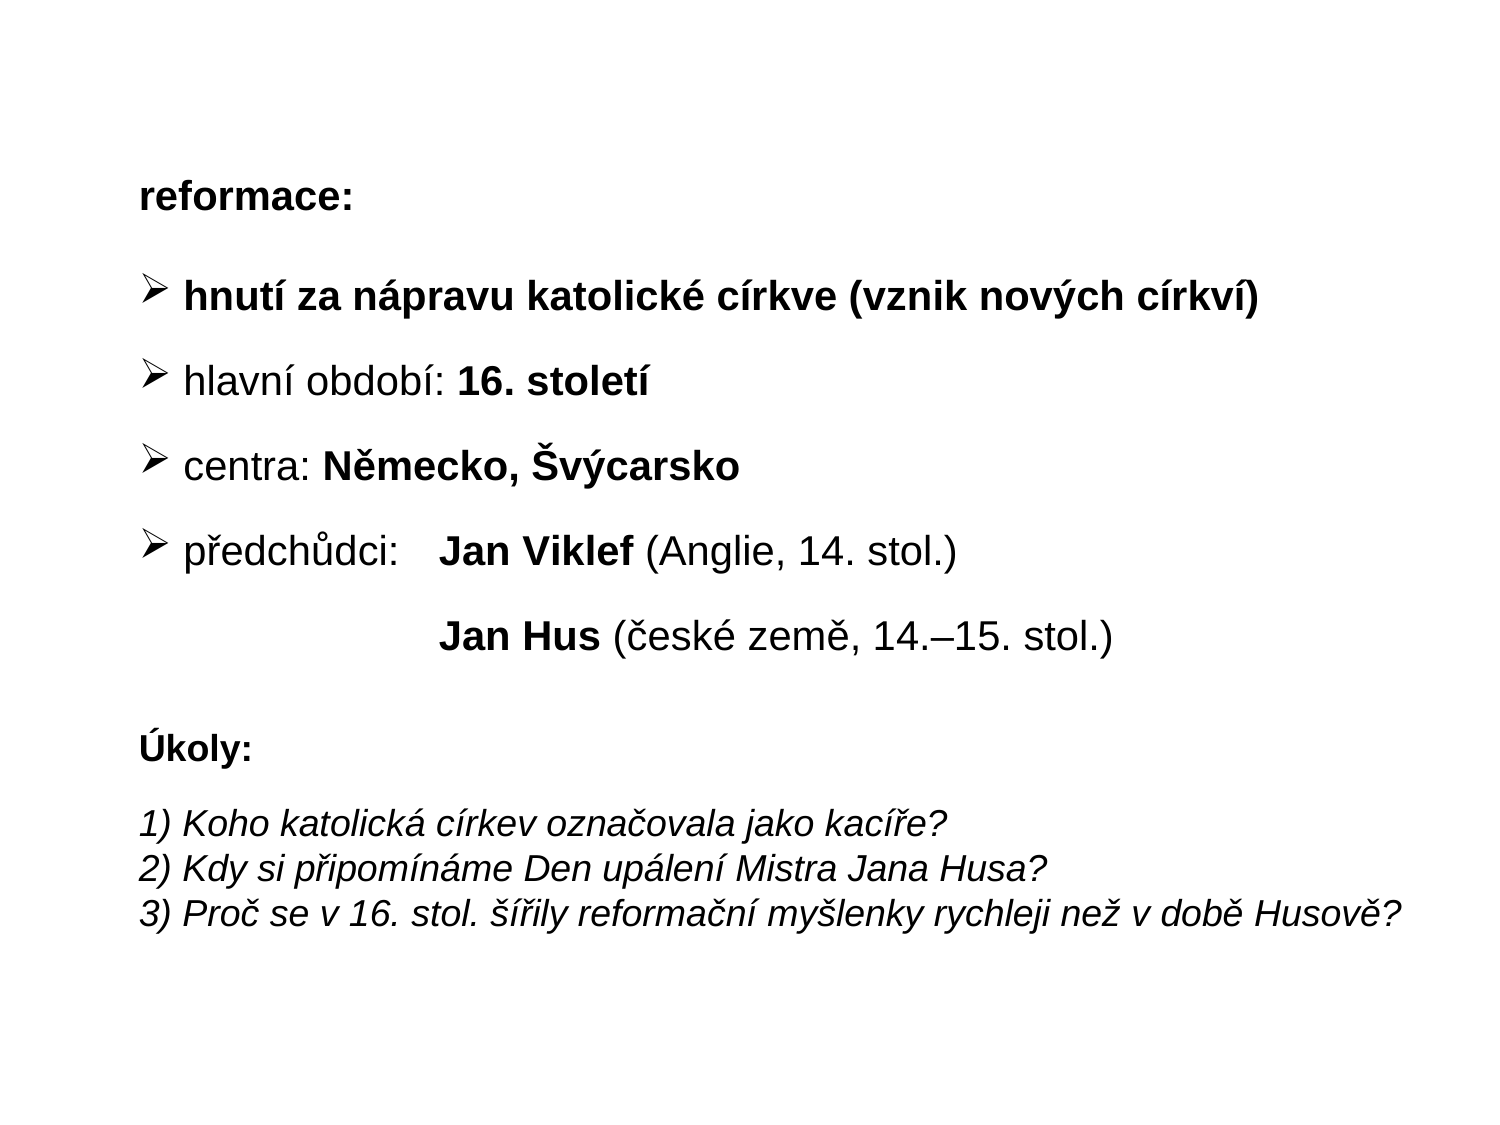

reformace:
 hnutí za nápravu katolické církve (vznik nových církví)
 hlavní období: 16. století
 centra: Německo, Švýcarsko
 předchůdci:	Jan Viklef (Anglie, 14. stol.)
		Jan Hus (české země, 14.–15. stol.)
Úkoly:
1) Koho katolická církev označovala jako kacíře?
2) Kdy si připomínáme Den upálení Mistra Jana Husa?
3) Proč se v 16. stol. šířily reformační myšlenky rychleji než v době Husově?